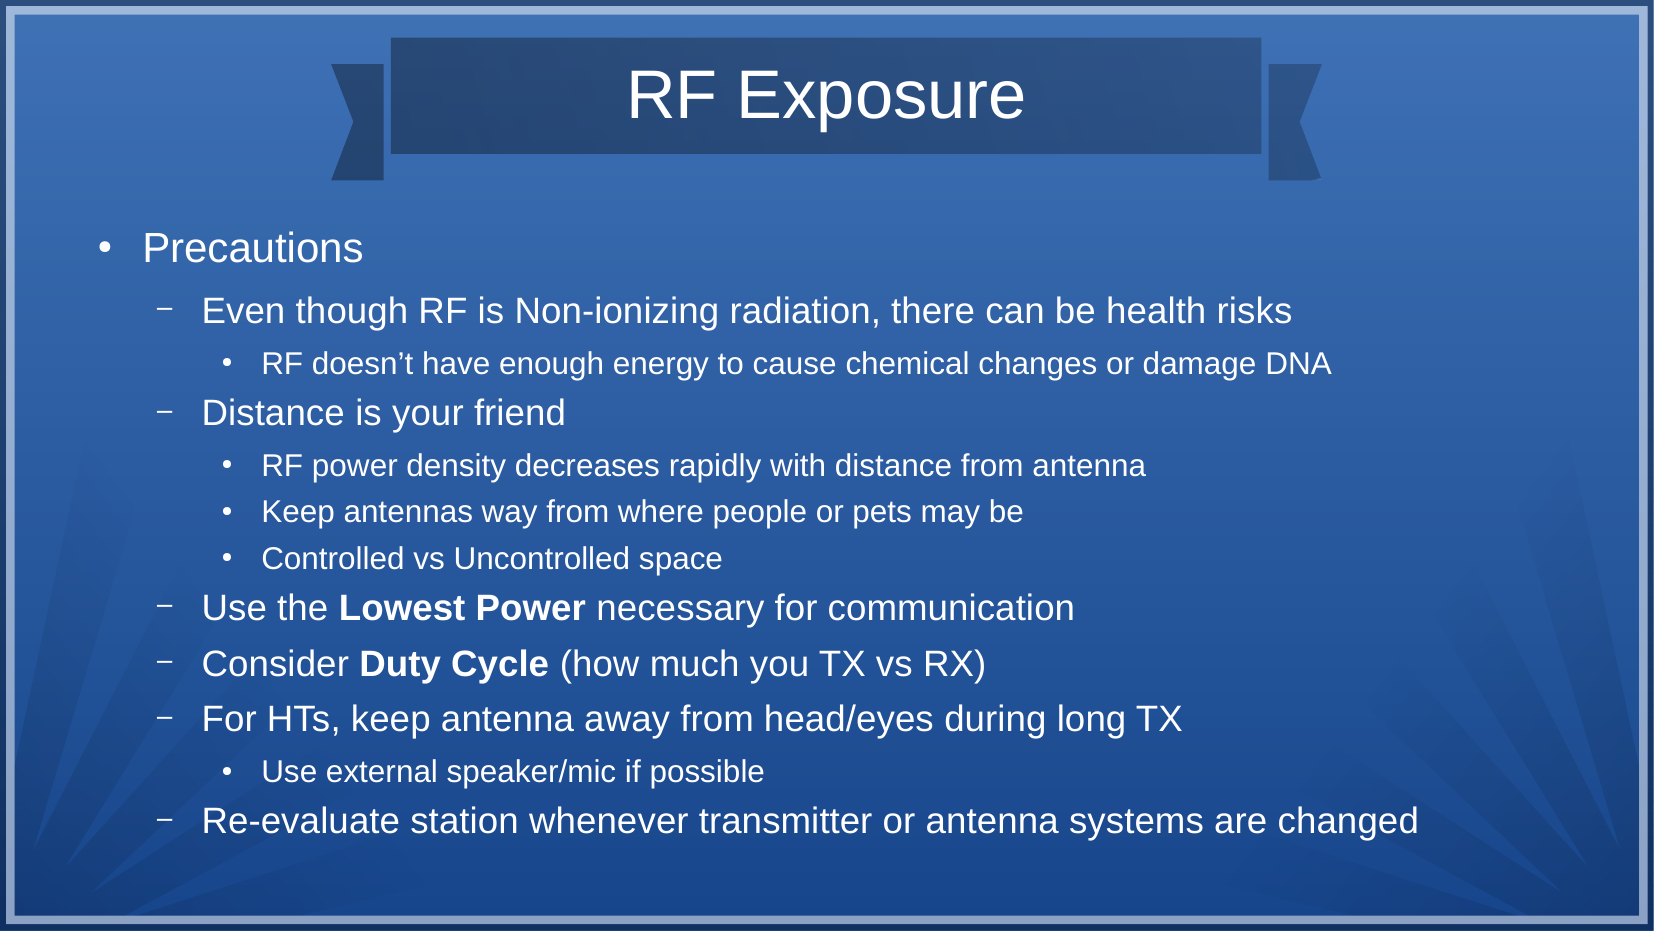

# RF Exposure
Precautions
Even though RF is Non-ionizing radiation, there can be health risks
RF doesn’t have enough energy to cause chemical changes or damage DNA
Distance is your friend
RF power density decreases rapidly with distance from antenna
Keep antennas way from where people or pets may be
Controlled vs Uncontrolled space
Use the Lowest Power necessary for communication
Consider Duty Cycle (how much you TX vs RX)
For HTs, keep antenna away from head/eyes during long TX
Use external speaker/mic if possible
Re-evaluate station whenever transmitter or antenna systems are changed